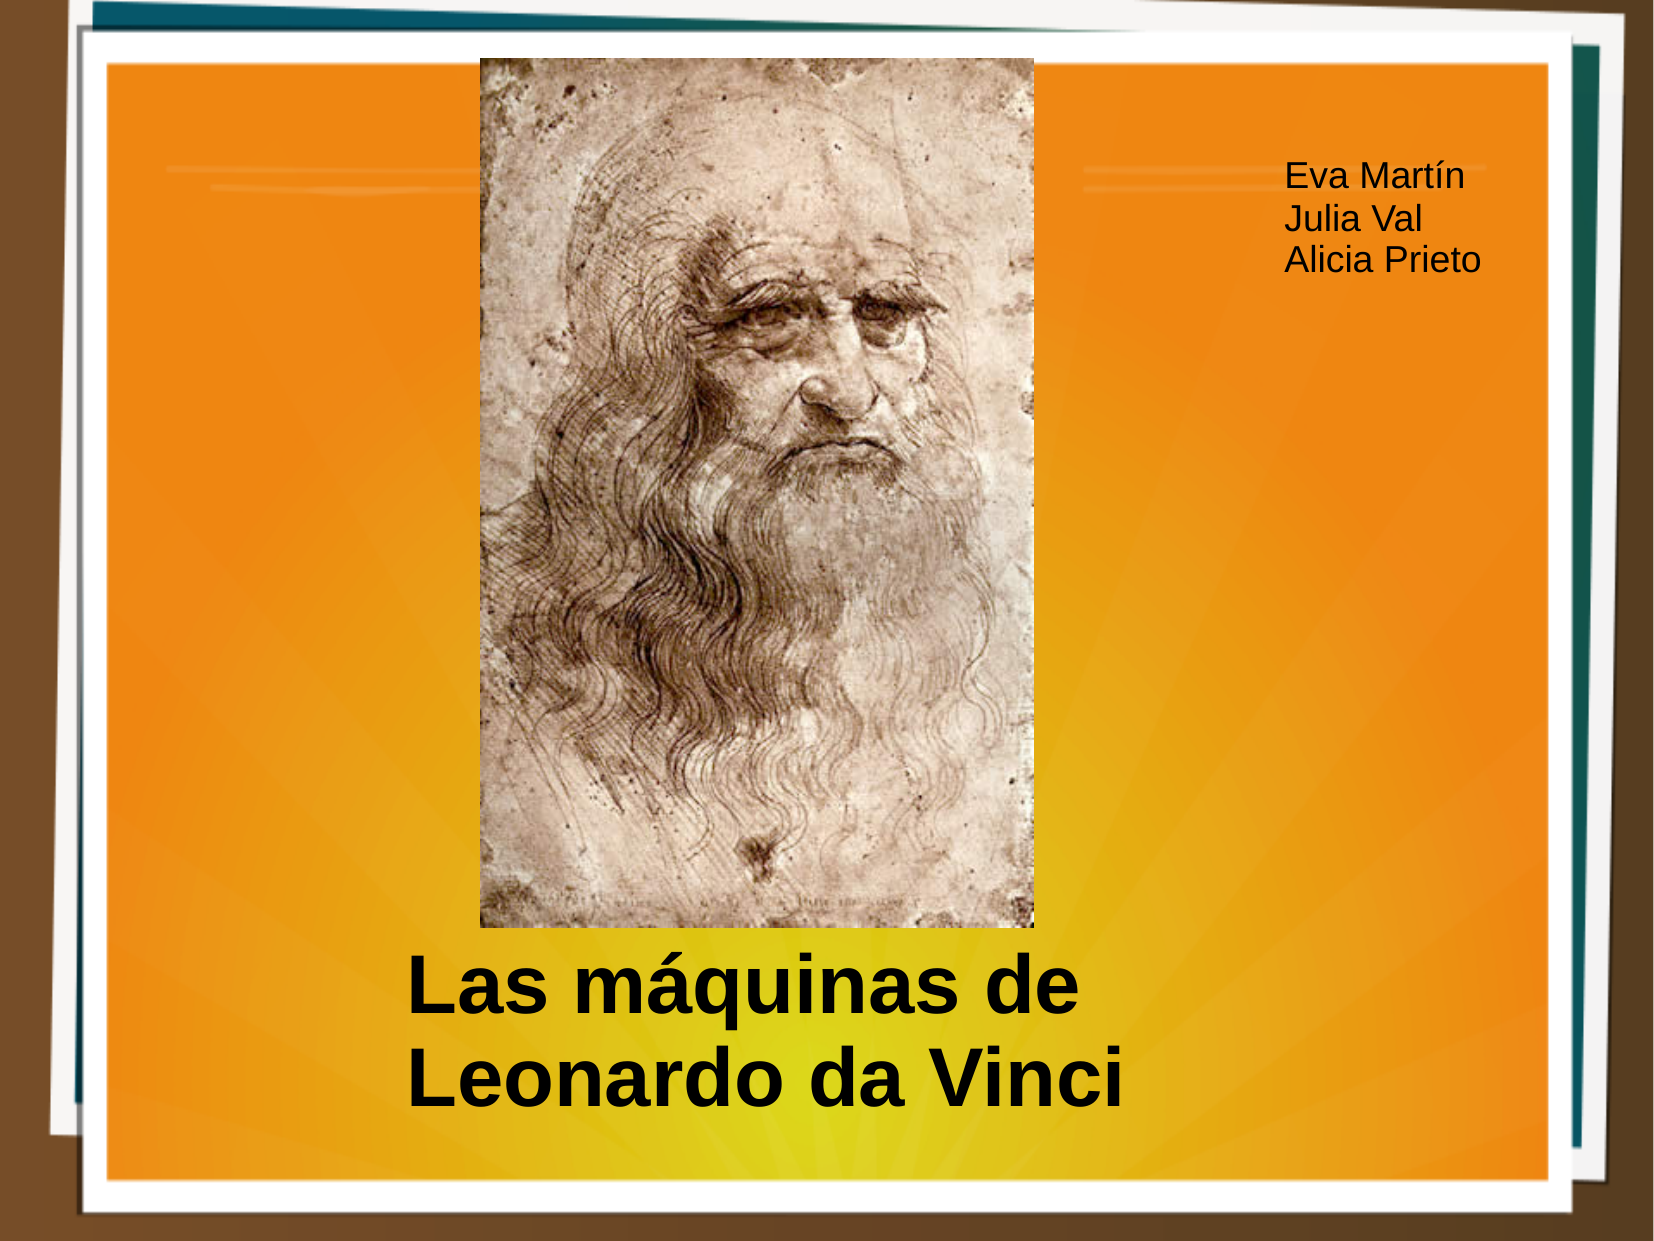

Eva Martín
Julia Val
Alicia Prieto
Las máquinas de
Leonardo da Vinci